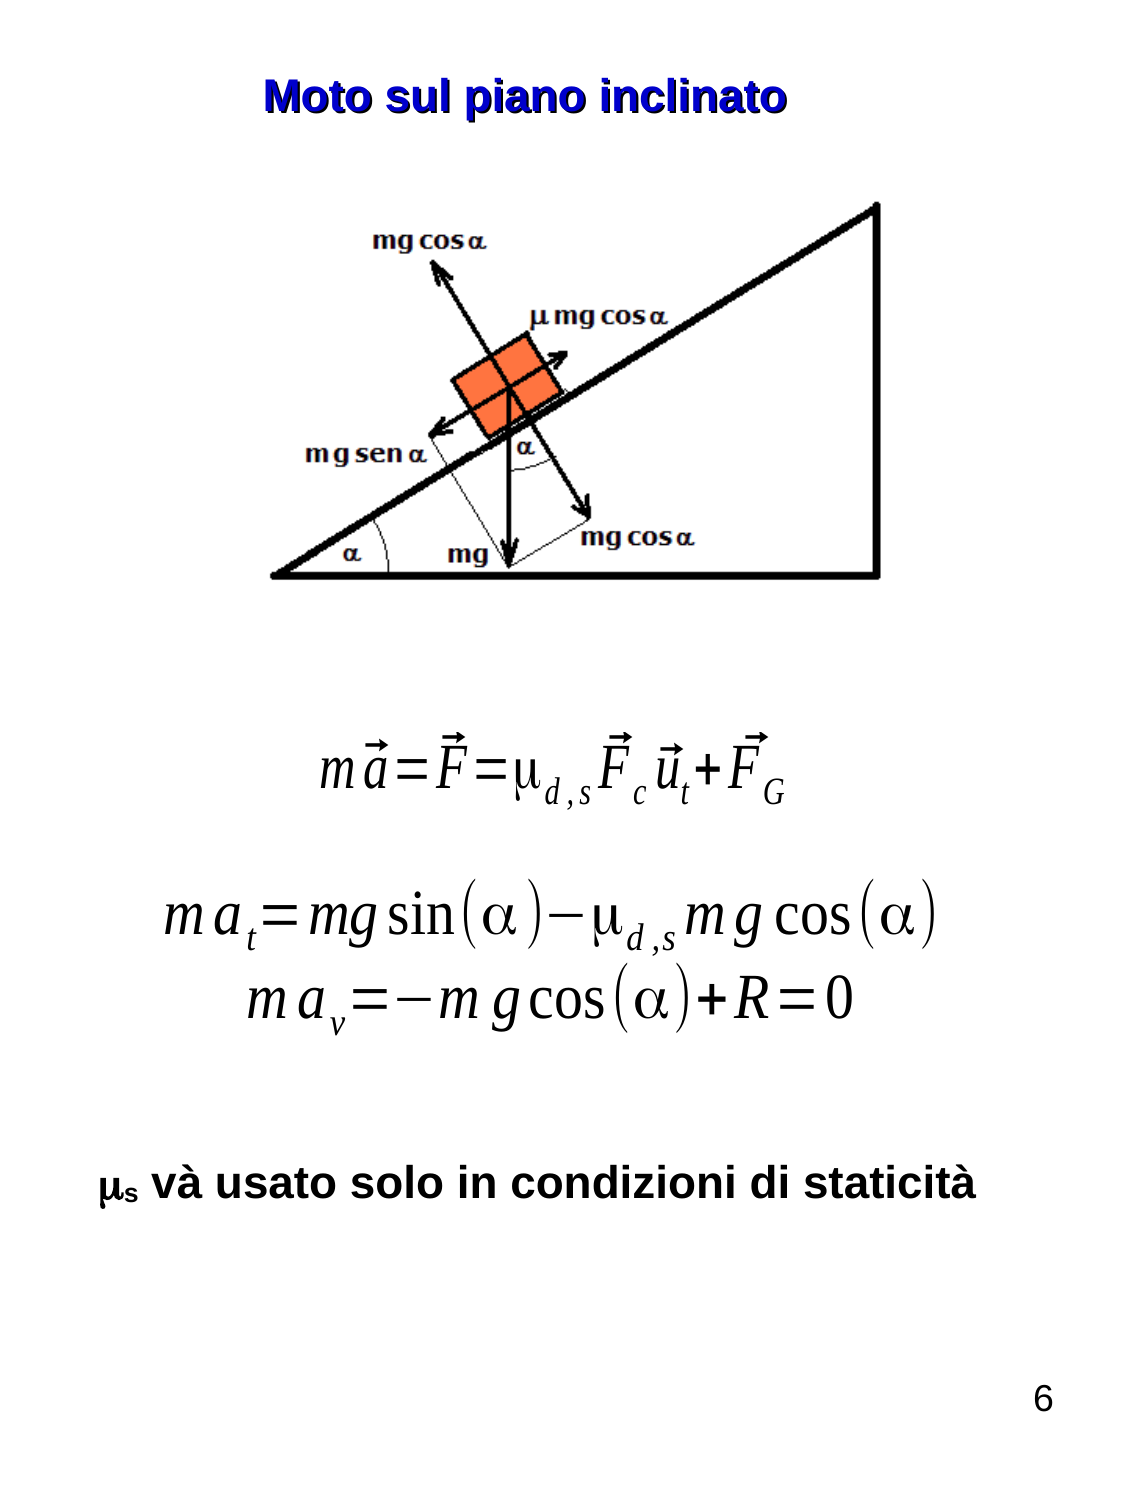

Moto sul piano inclinato
ms và usato solo in condizioni di staticità
P2 Forze e Lavoro
6